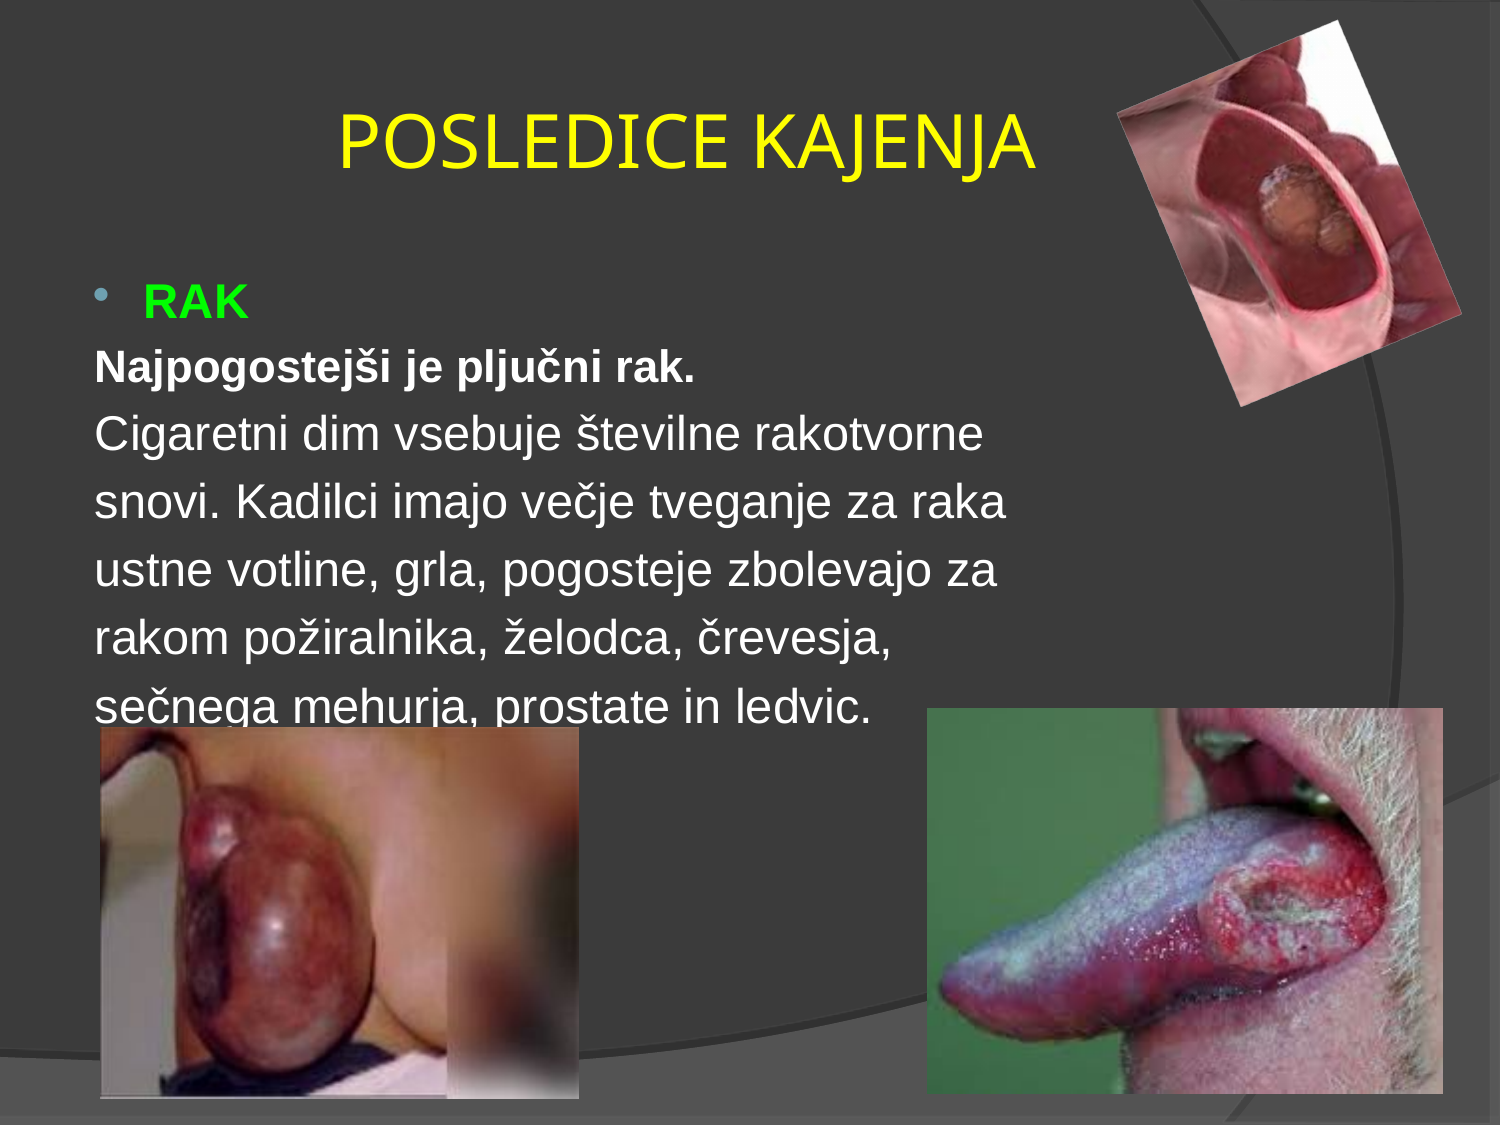

# POSLEDICE KAJENJA
RAK
Najpogostejši je pljučni rak.
Cigaretni dim vsebuje številne rakotvorne
snovi. Kadilci imajo večje tveganje za raka
ustne votline, grla, pogosteje zbolevajo za
rakom požiralnika, želodca, črevesja,
sečnega mehurja, prostate in ledvic.